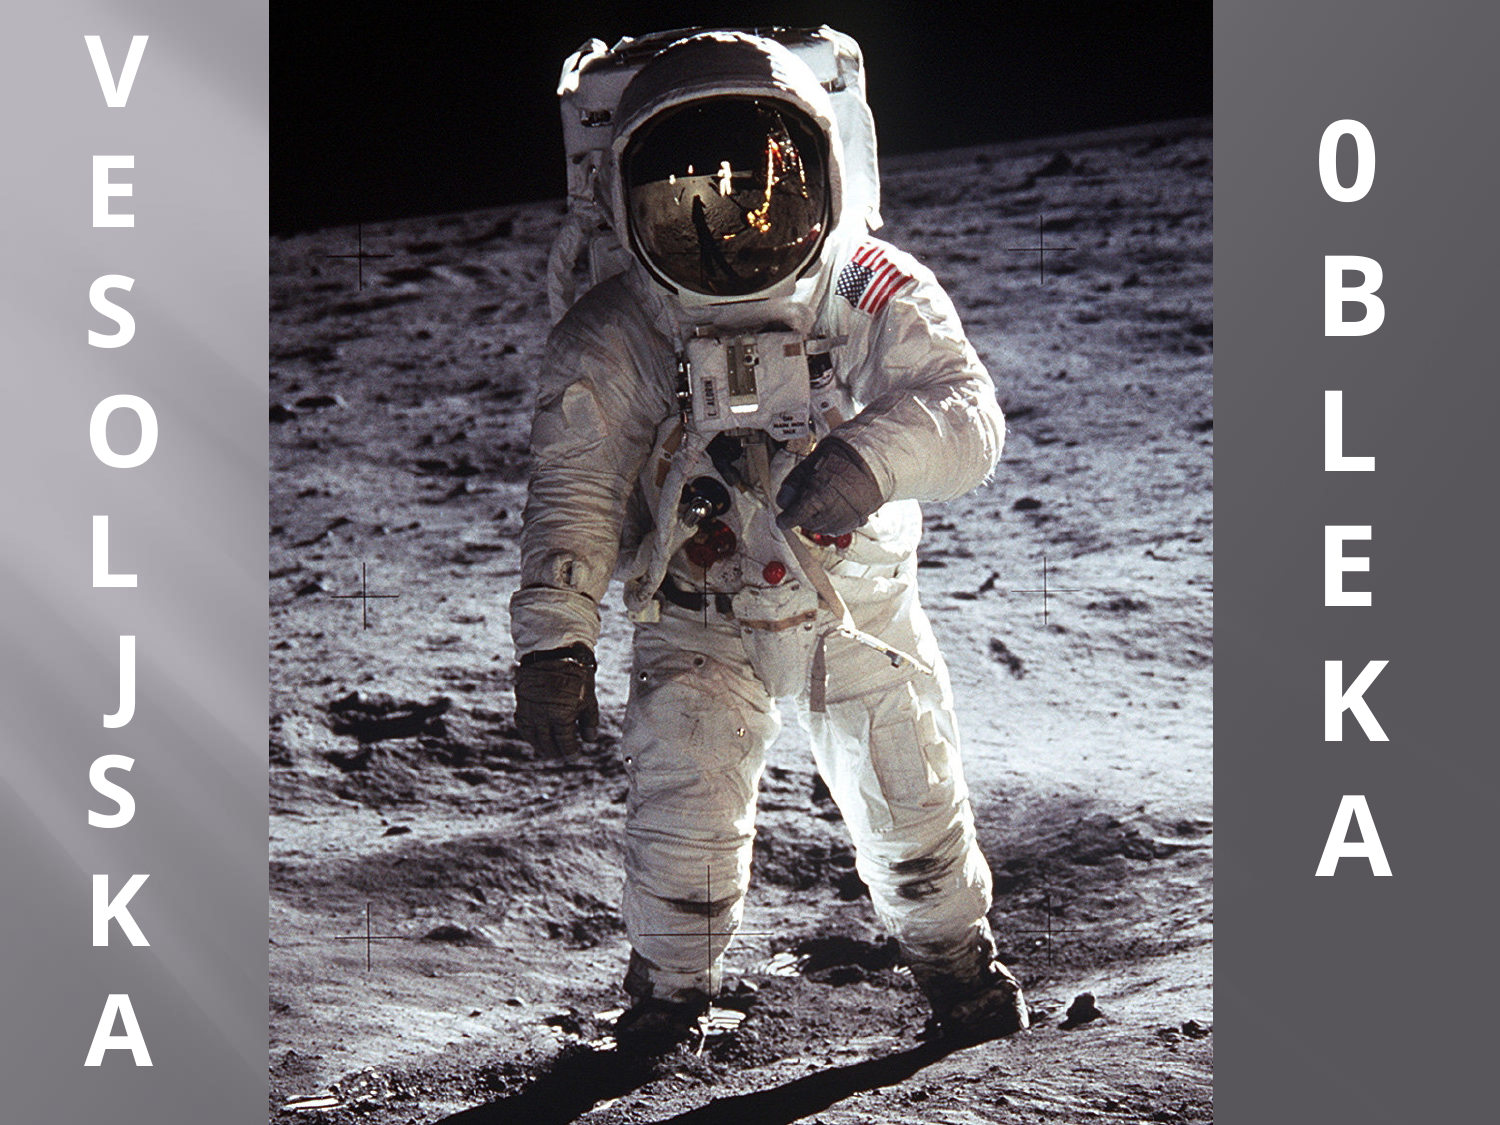

V
E S O L
 J
S K A
0BLEKA